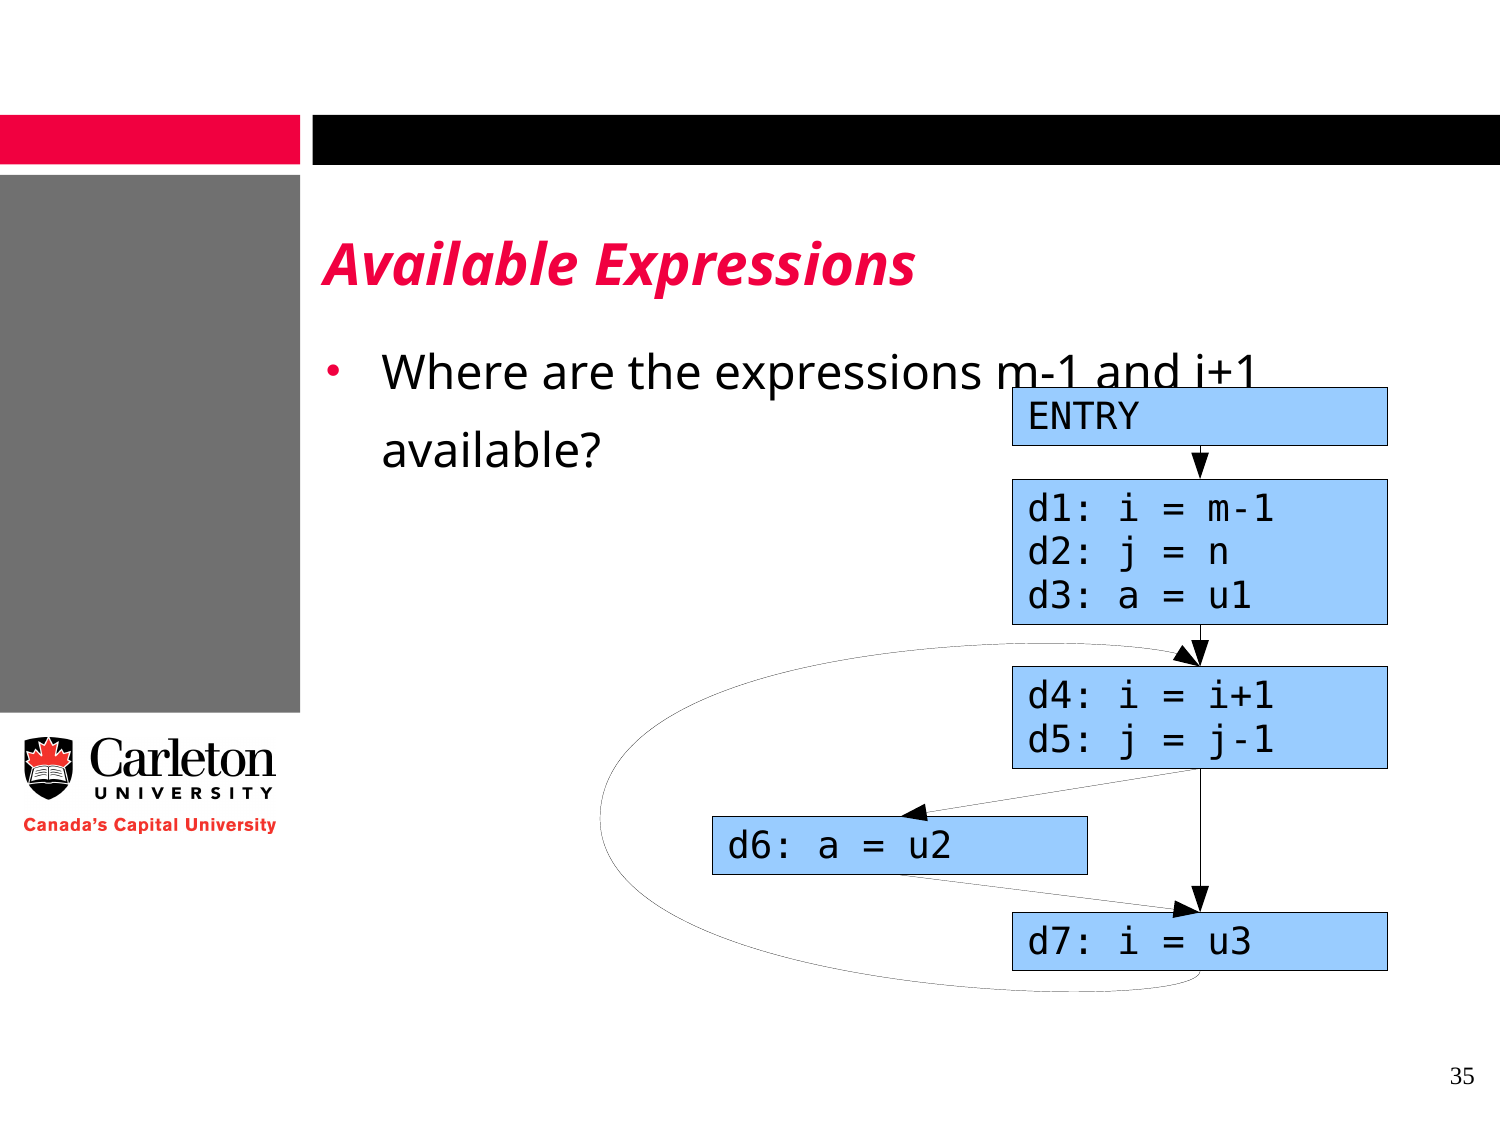

# Available Expressions
Where are the expressions m-1 and i+1 available?
ENTRY
d1: i = m-1
d2: j = n
d3: a = u1
d4: i = i+1
d5: j = j-1
d6: a = u2
d7: i = u3
35